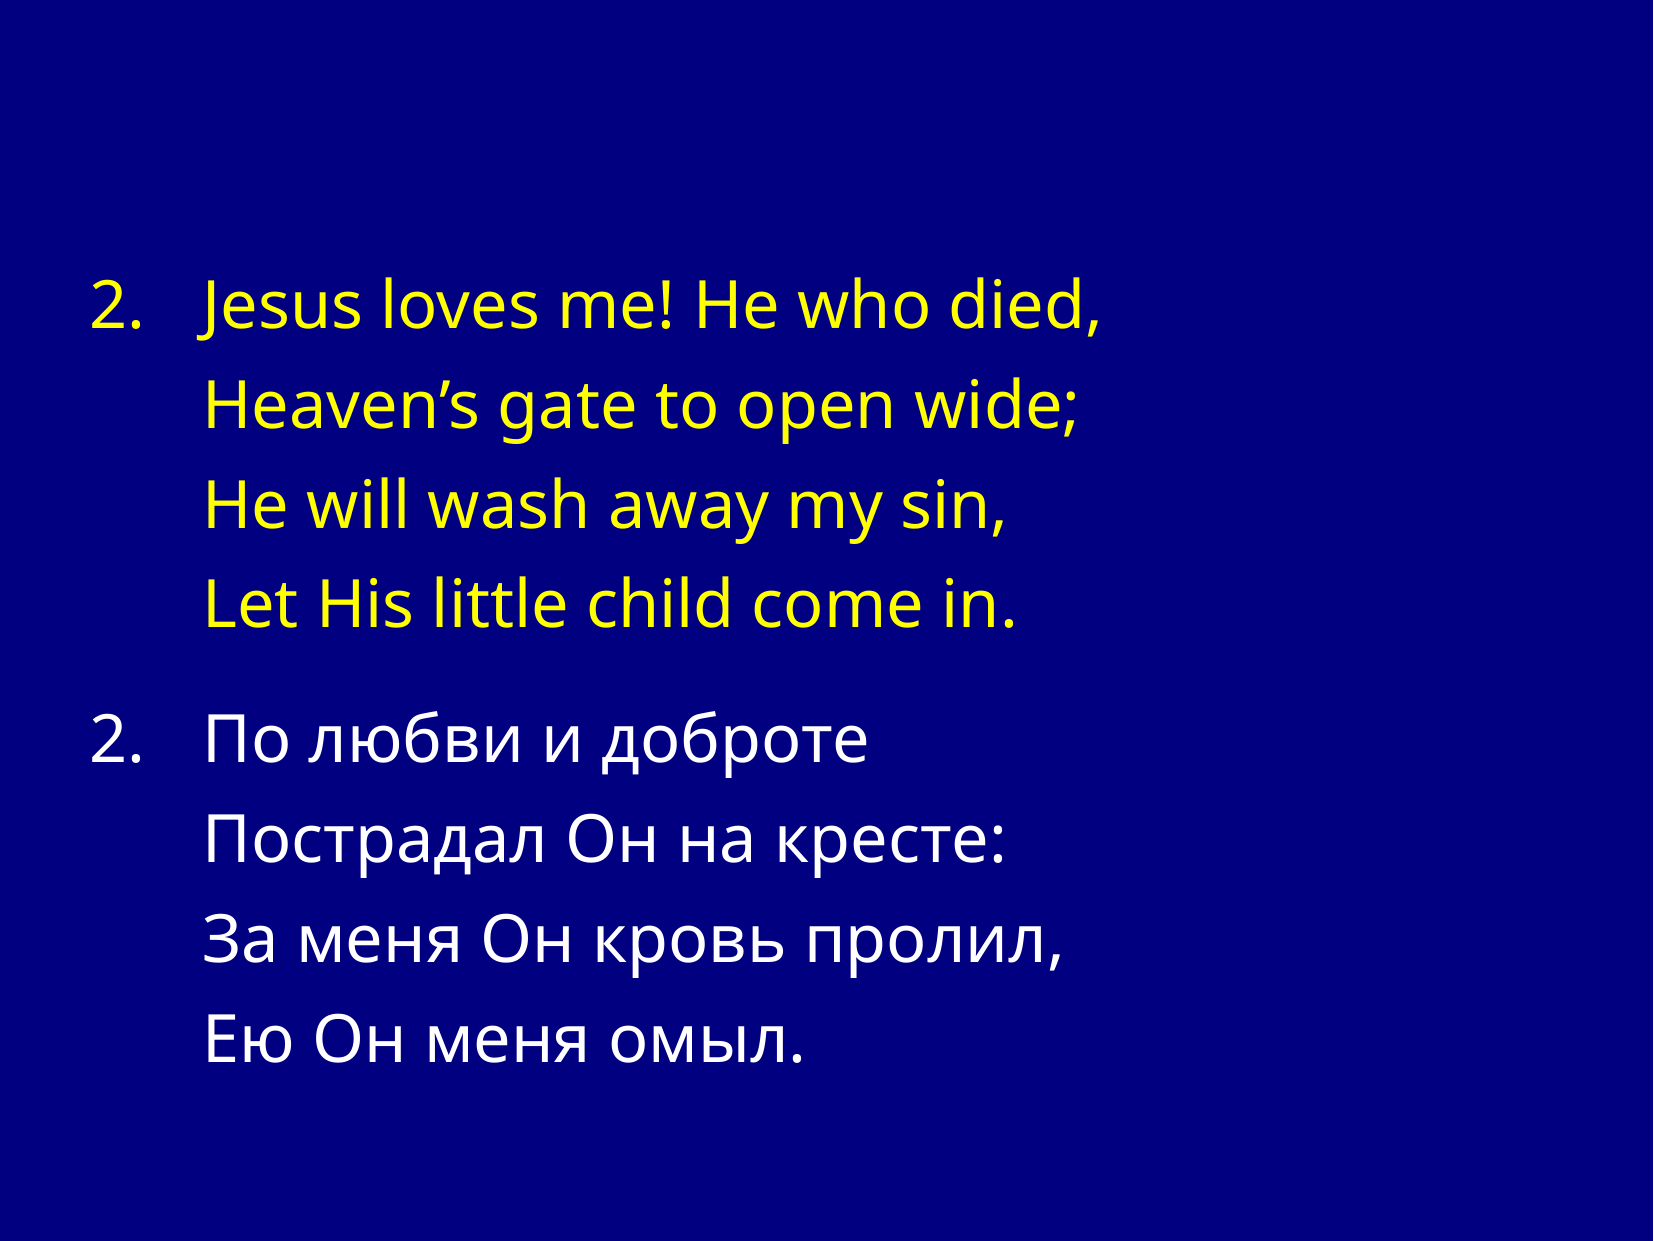

2.	Jesus loves me! He who died,
	Heaven’s gate to open wide;
	He will wash away my sin,
	Let His little child come in.
2.	По любви и доброте
	Пострадал Он на кресте:
	За меня Он кровь пролил,
	Ею Он меня омыл.